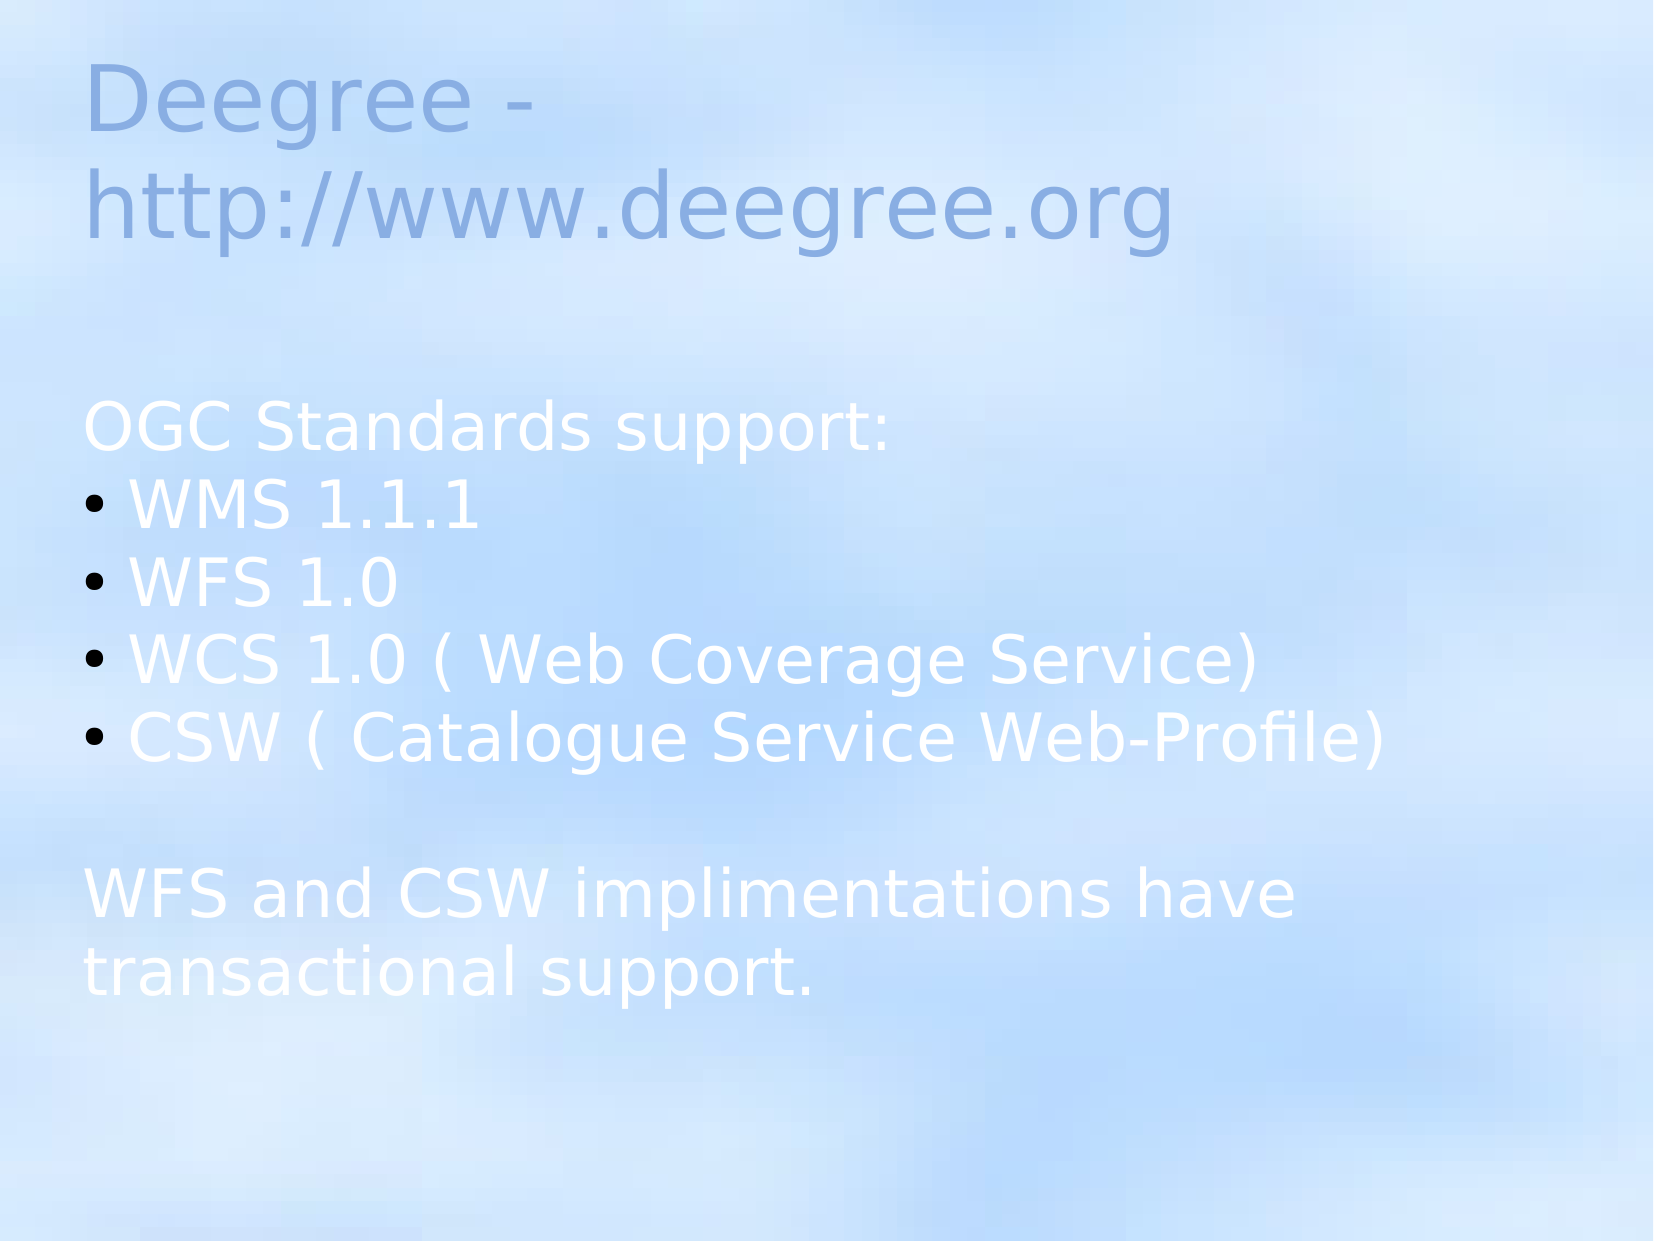

# Deegree - http://www.deegree.org
OGC Standards support:
 WMS 1.1.1
 WFS 1.0
 WCS 1.0 ( Web Coverage Service)
 CSW ( Catalogue Service Web-Profile)
WFS and CSW implimentations have transactional support.